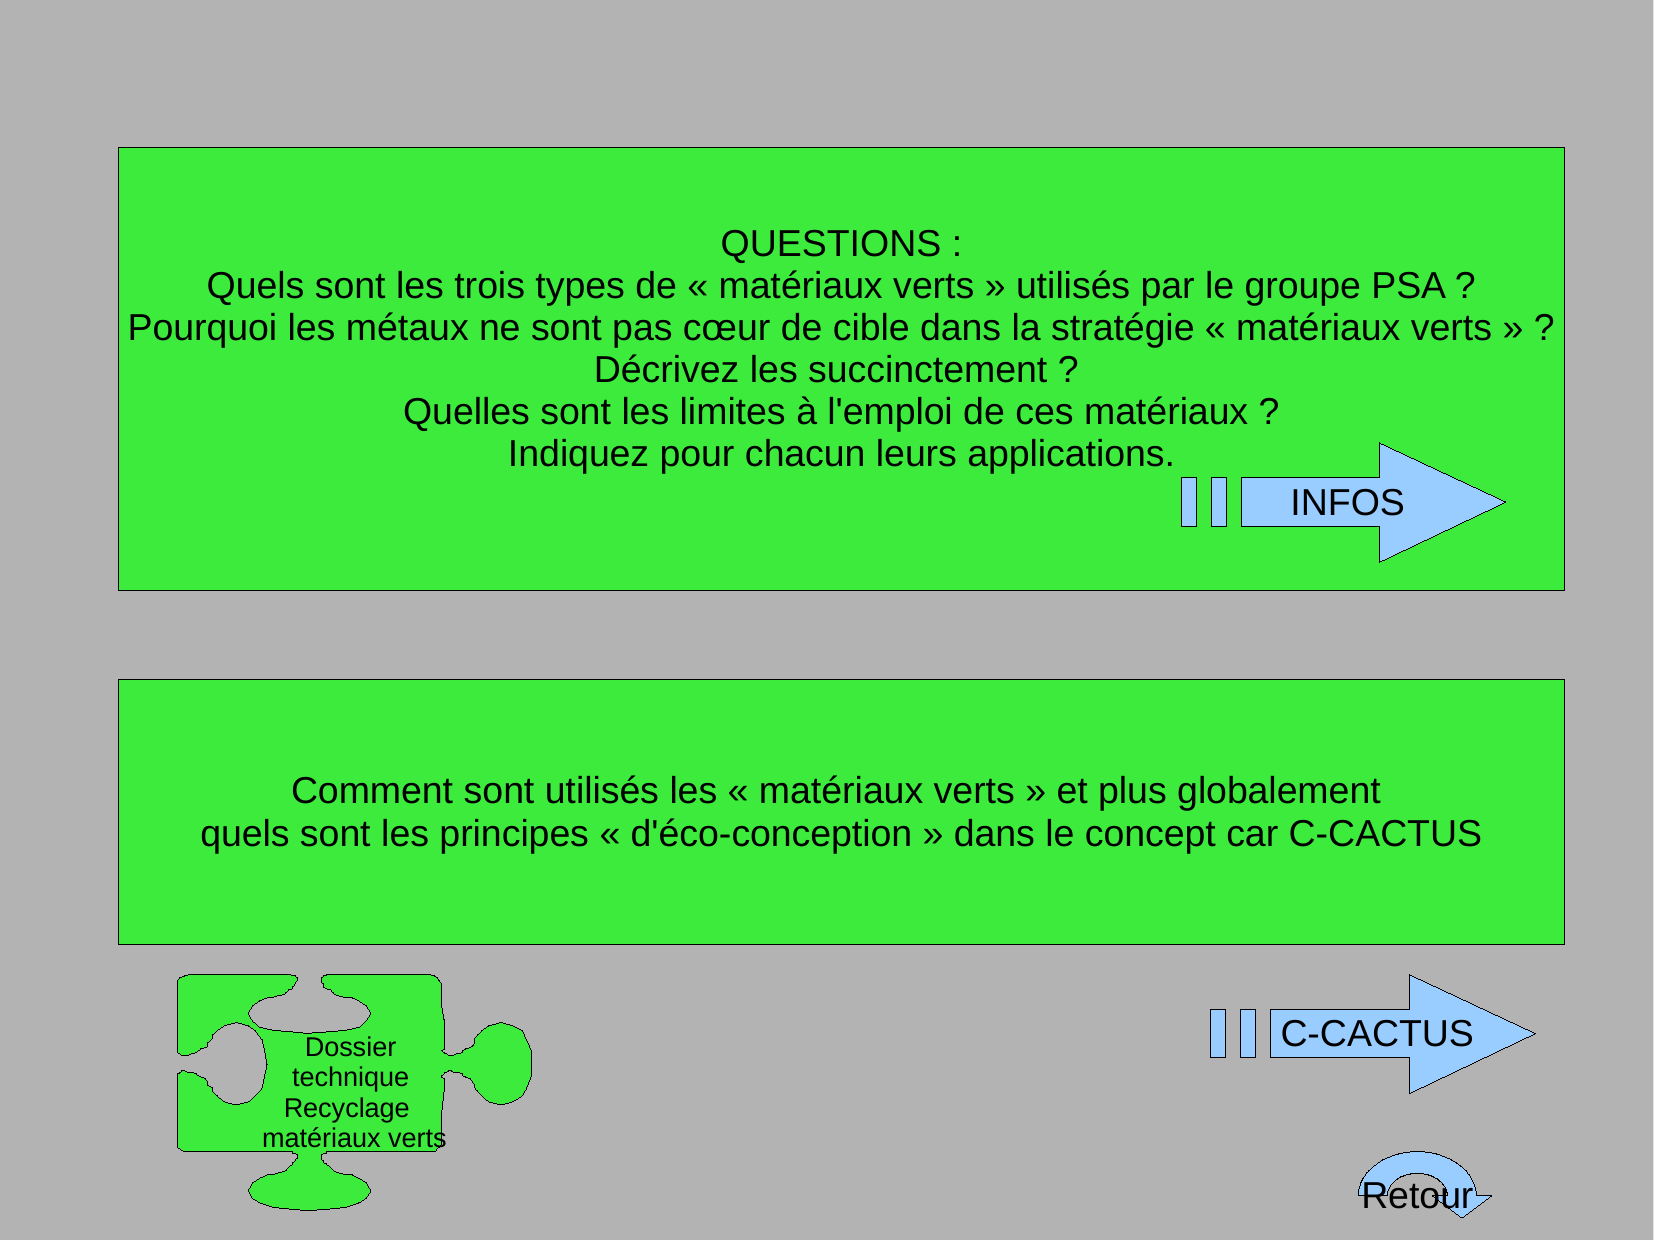

QUESTIONS :
Quels sont les trois types de « matériaux verts » utilisés par le groupe PSA ?
Pourquoi les métaux ne sont pas cœur de cible dans la stratégie « matériaux verts » ?
Décrivez les succinctement ?
Quelles sont les limites à l'emploi de ces matériaux ?
Indiquez pour chacun leurs applications.
INFOS
Comment sont utilisés les « matériaux verts » et plus globalement
quels sont les principes « d'éco-conception » dans le concept car C-CACTUS
Dossier
technique
Recyclage
matériaux verts
C-CACTUS
Retour